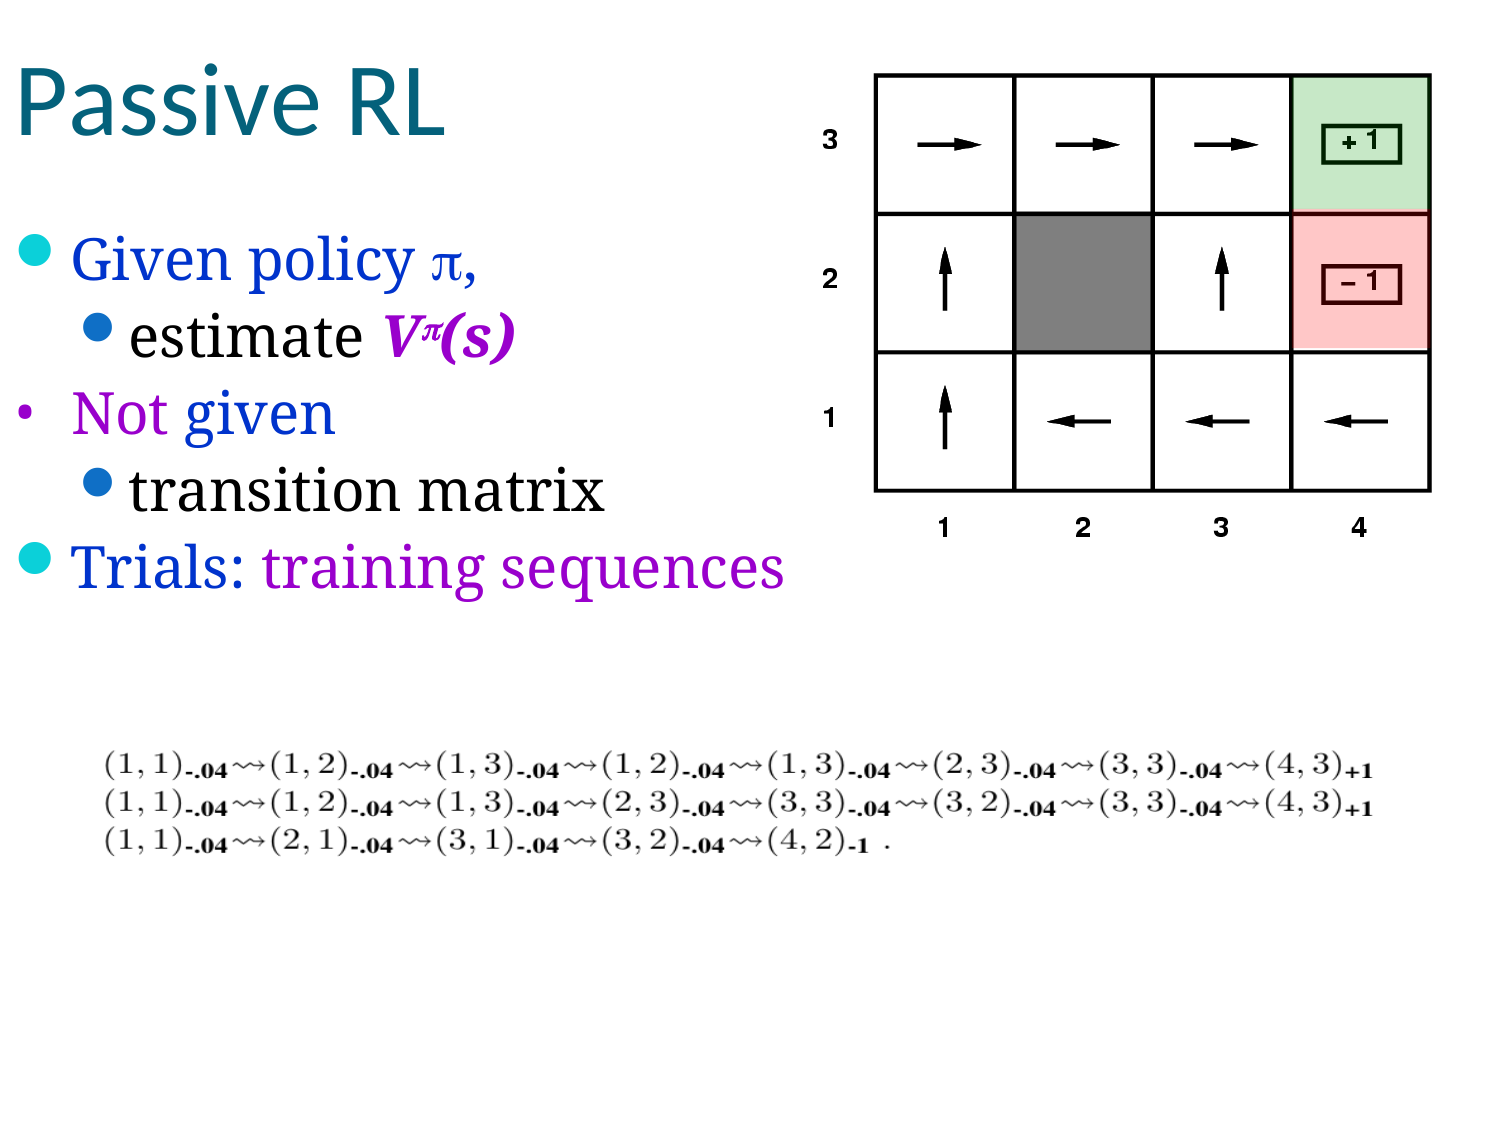

# Passive RL
Given policy ,
estimate V(s)
Not given
transition matrix
Trials: training sequences